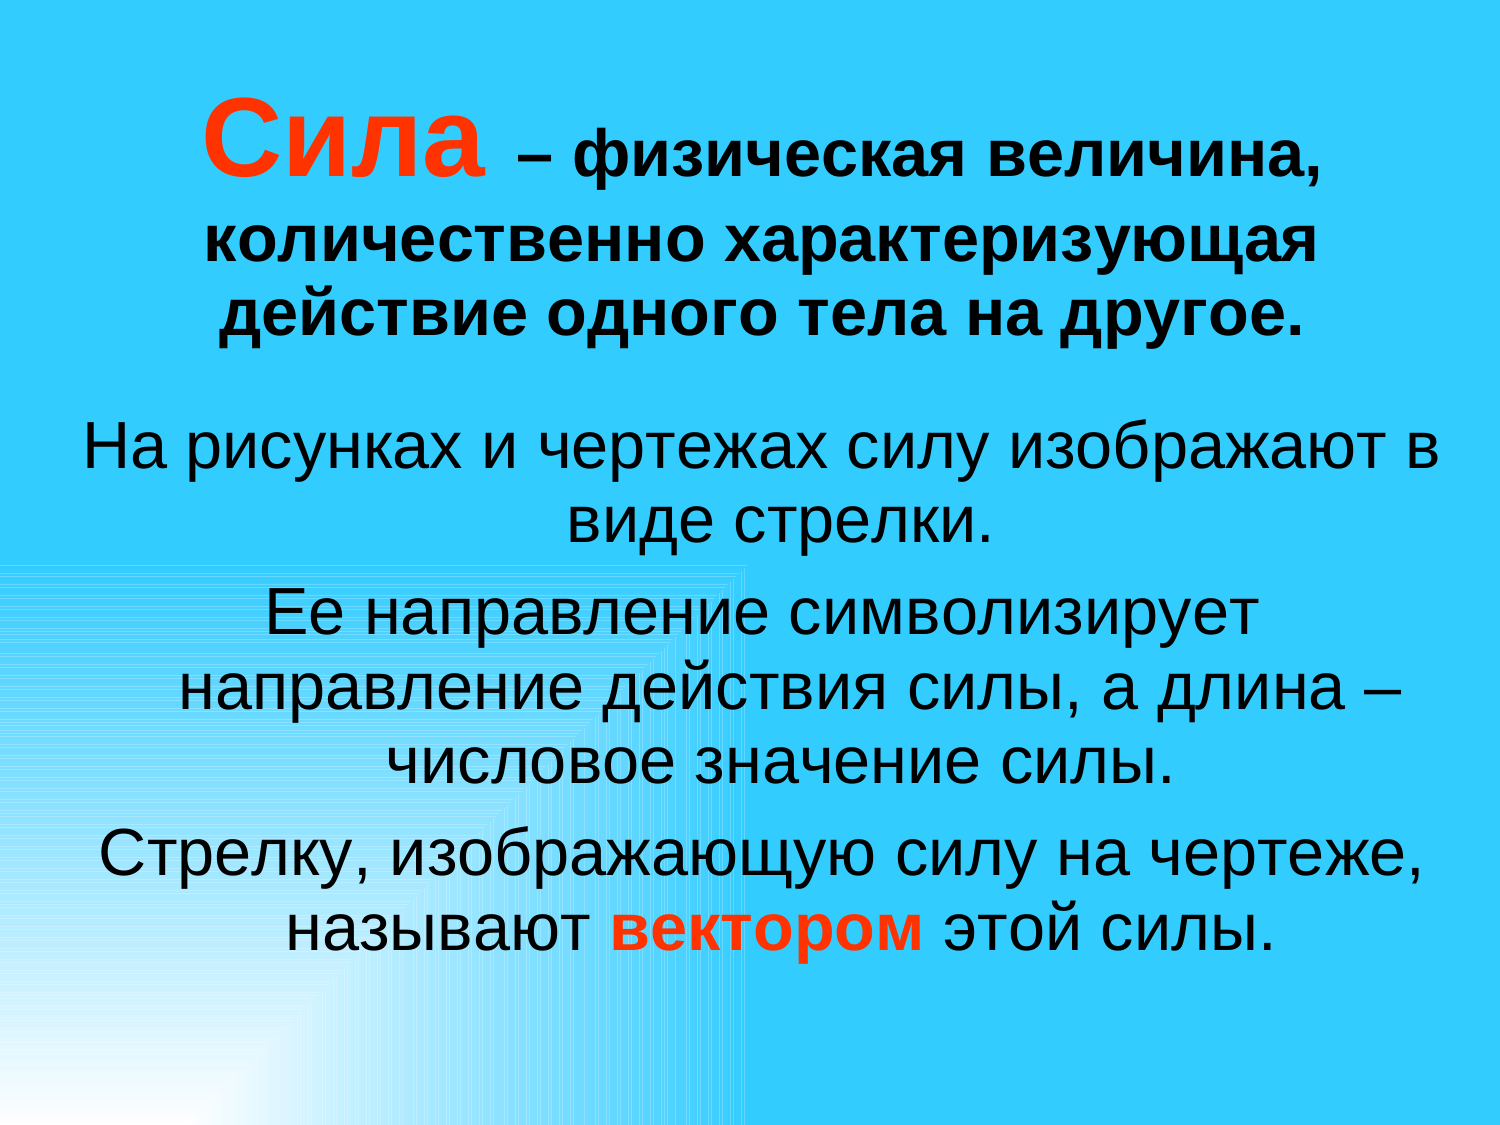

# Сила – физическая величина, количественно характеризующая действие одного тела на другое.
На рисунках и чертежах силу изображают в виде стрелки.
Ее направление символизирует направление действия силы, а длина – числовое значение силы.
Стрелку, изображающую силу на чертеже, называют вектором этой силы.